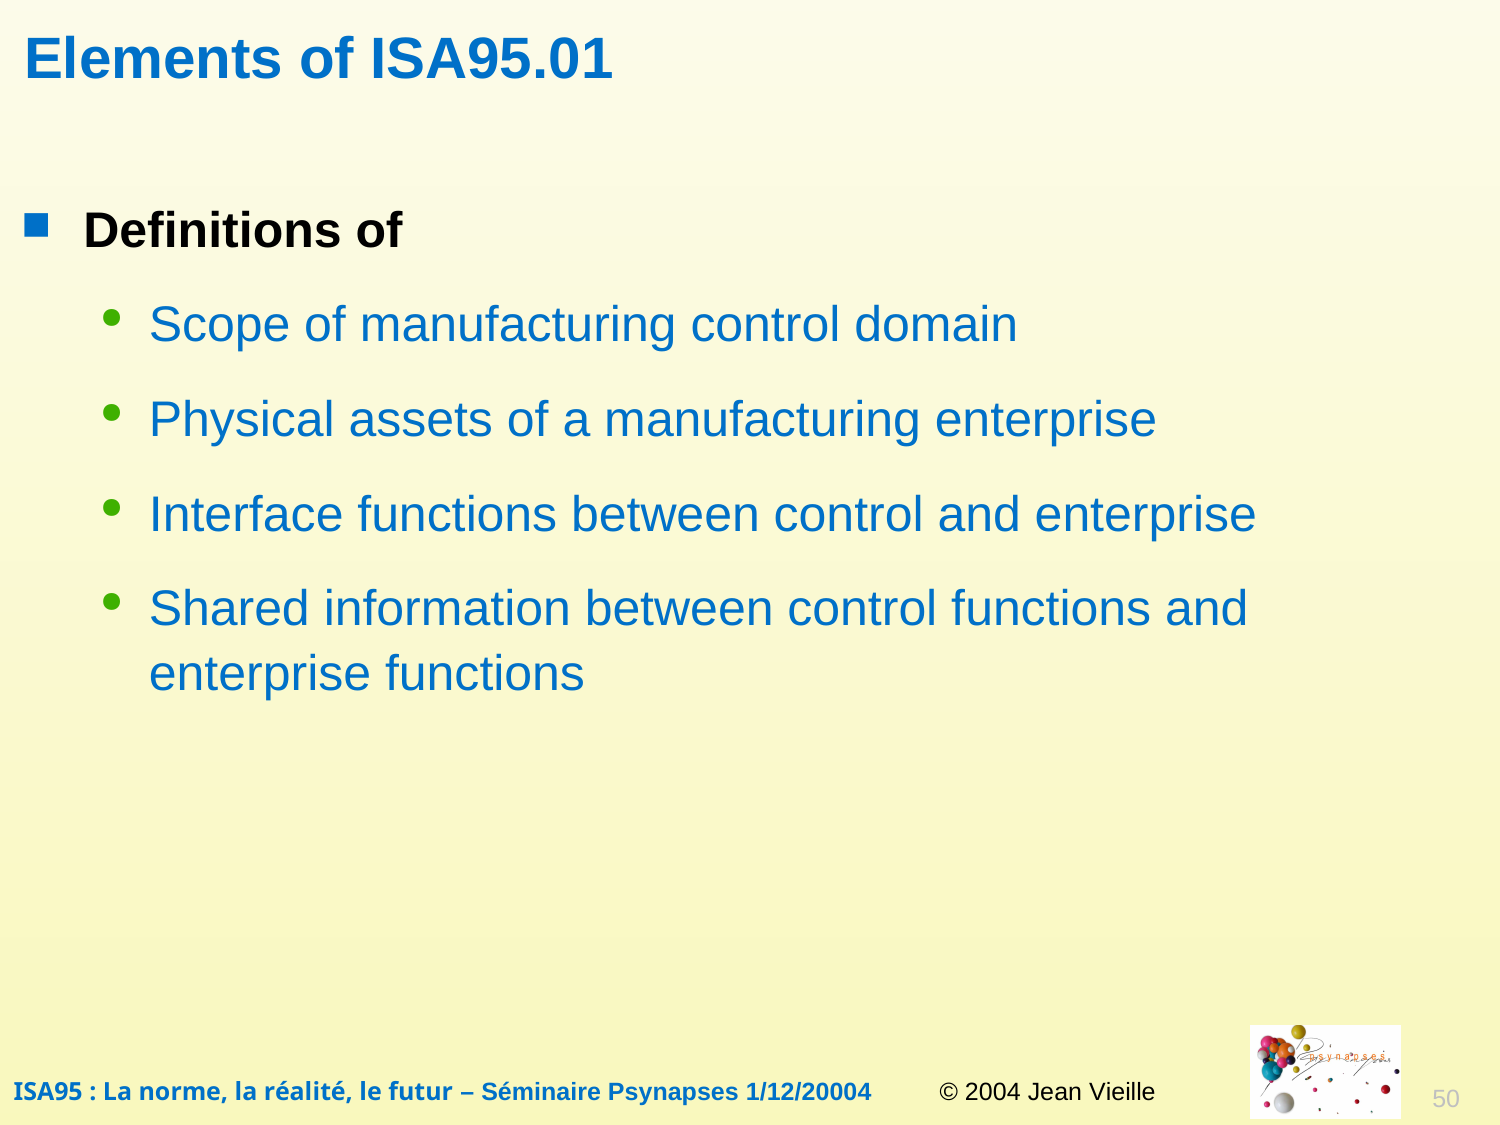

# Elements of ISA95.01
Definitions of
Scope of manufacturing control domain
Physical assets of a manufacturing enterprise
Interface functions between control and enterprise
Shared information between control functions and enterprise functions